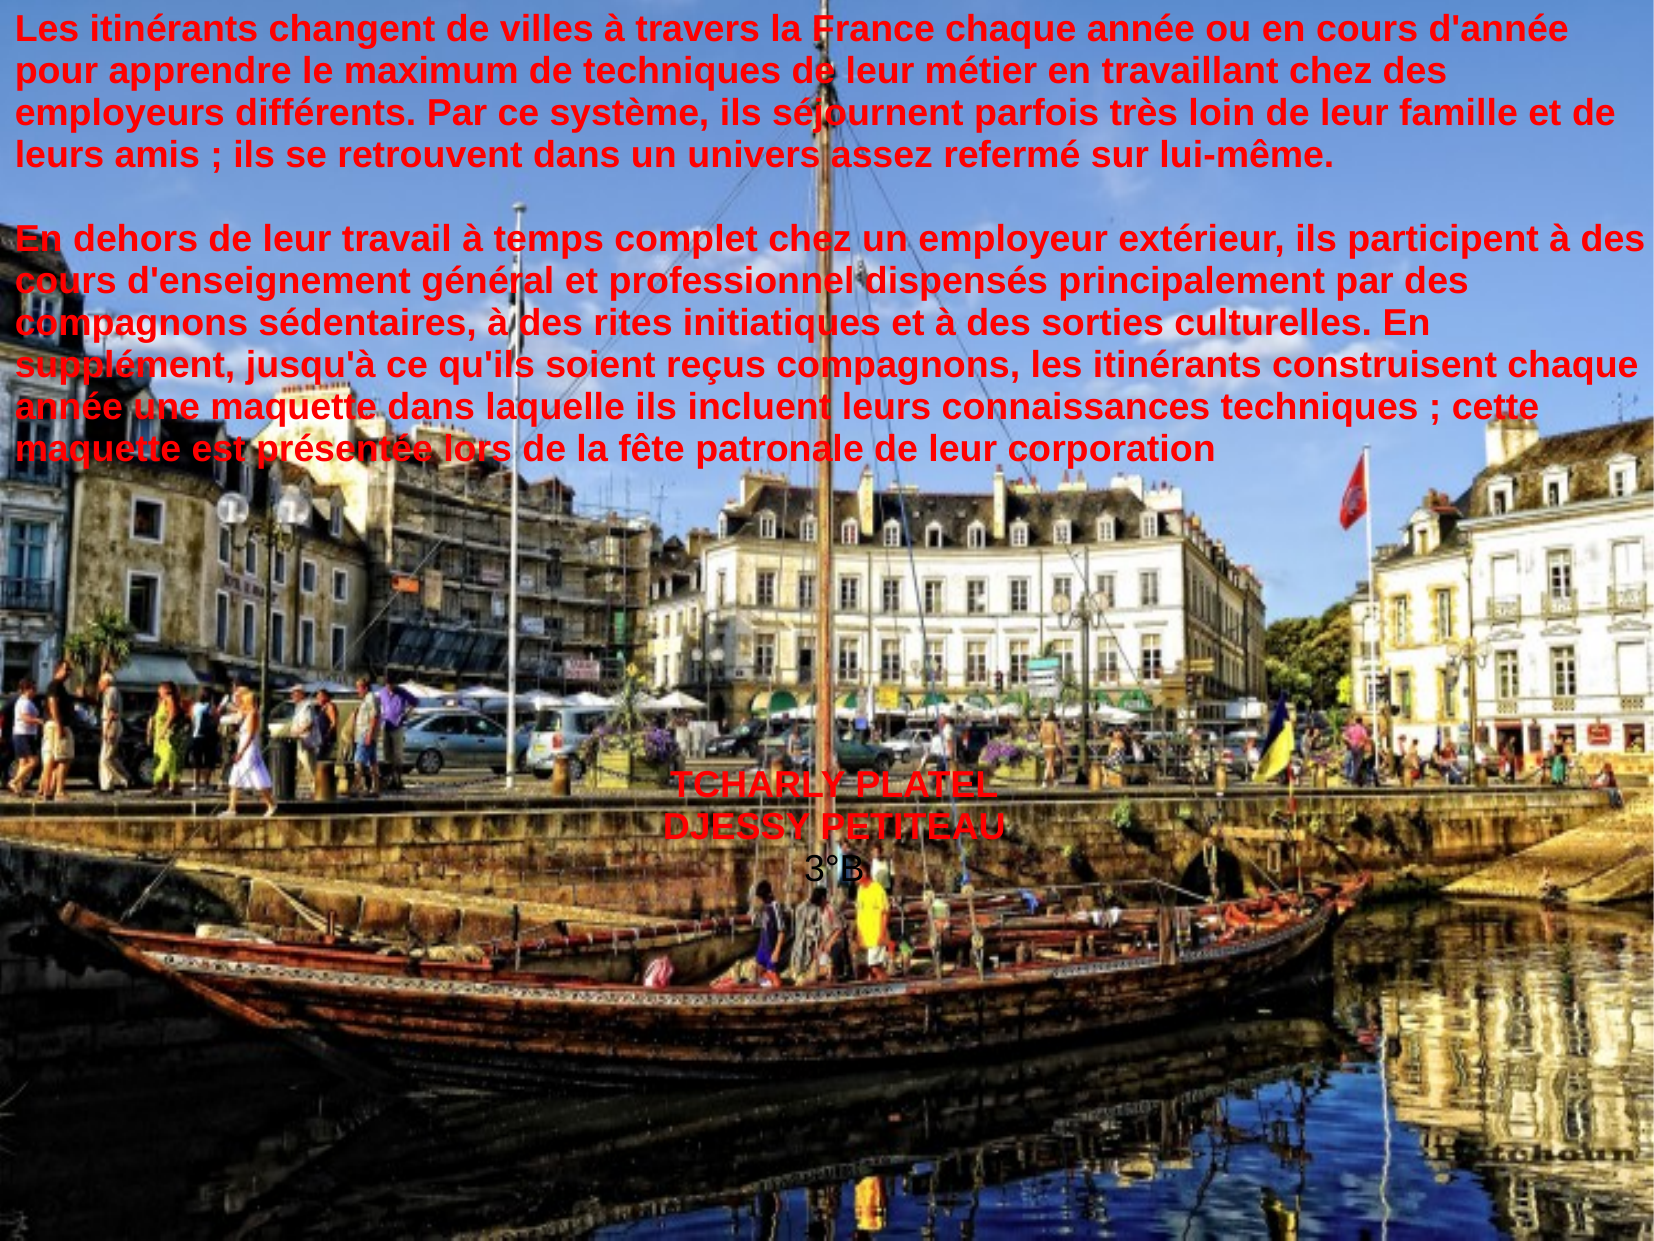

Les itinérants changent de villes à travers la France chaque année ou en cours d'année pour apprendre le maximum de techniques de leur métier en travaillant chez des employeurs différents. Par ce système, ils séjournent parfois très loin de leur famille et de leurs amis ; ils se retrouvent dans un univers assez refermé sur lui-même.
En dehors de leur travail à temps complet chez un employeur extérieur, ils participent à des cours d'enseignement général et professionnel dispensés principalement par des compagnons sédentaires, à des rites initiatiques et à des sorties culturelles. En supplément, jusqu'à ce qu'ils soient reçus compagnons, les itinérants construisent chaque année une maquette dans laquelle ils incluent leurs connaissances techniques ; cette maquette est présentée lors de la fête patronale de leur corporation
TCHARLY PLATEL
DJESSY PETITEAU
3°B